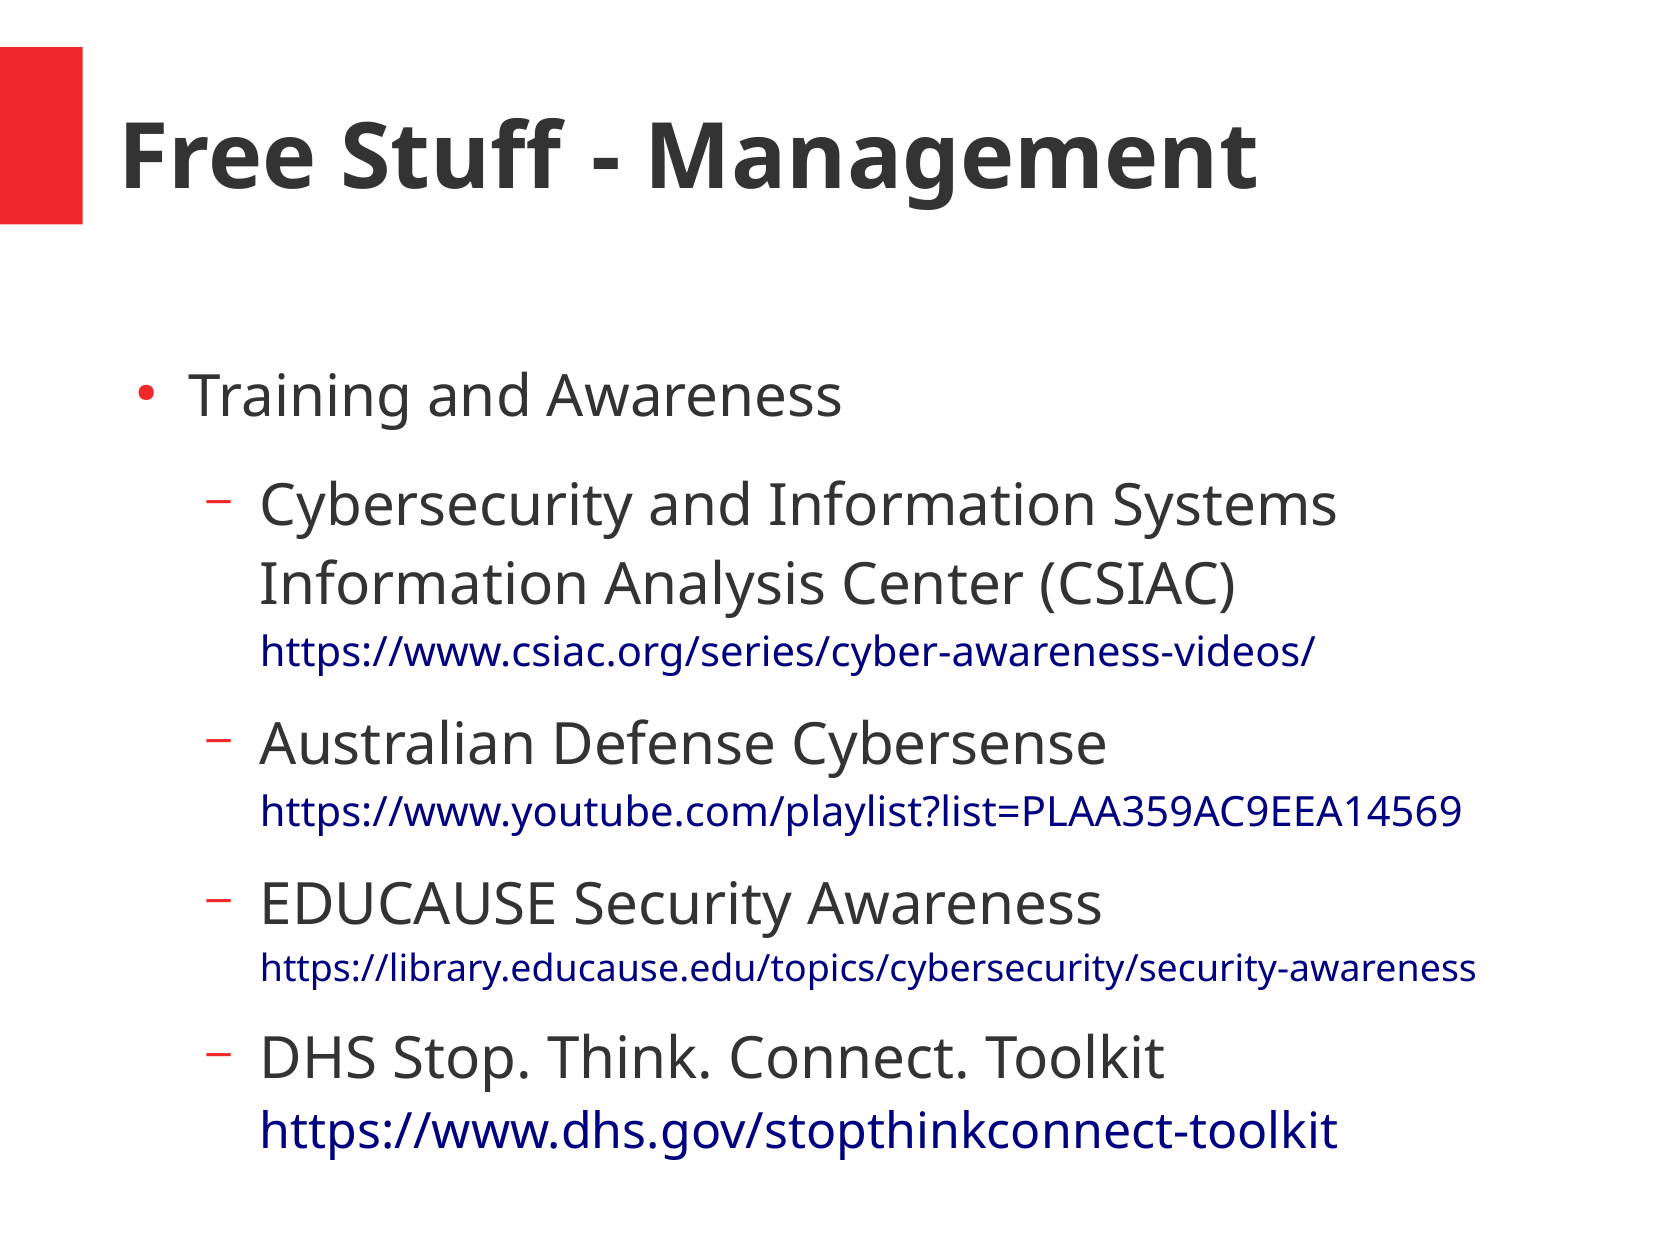

# Free Stuff	 - Management
Training and Awareness
Cybersecurity and Information Systems Information Analysis Center (CSIAC) https://www.csiac.org/series/cyber-awareness-videos/
Australian Defense Cybersense https://www.youtube.com/playlist?list=PLAA359AC9EEA14569
EDUCAUSE Security Awareness https://library.educause.edu/topics/cybersecurity/security-awareness
DHS Stop. Think. Connect. Toolkit https://www.dhs.gov/stopthinkconnect-toolkit